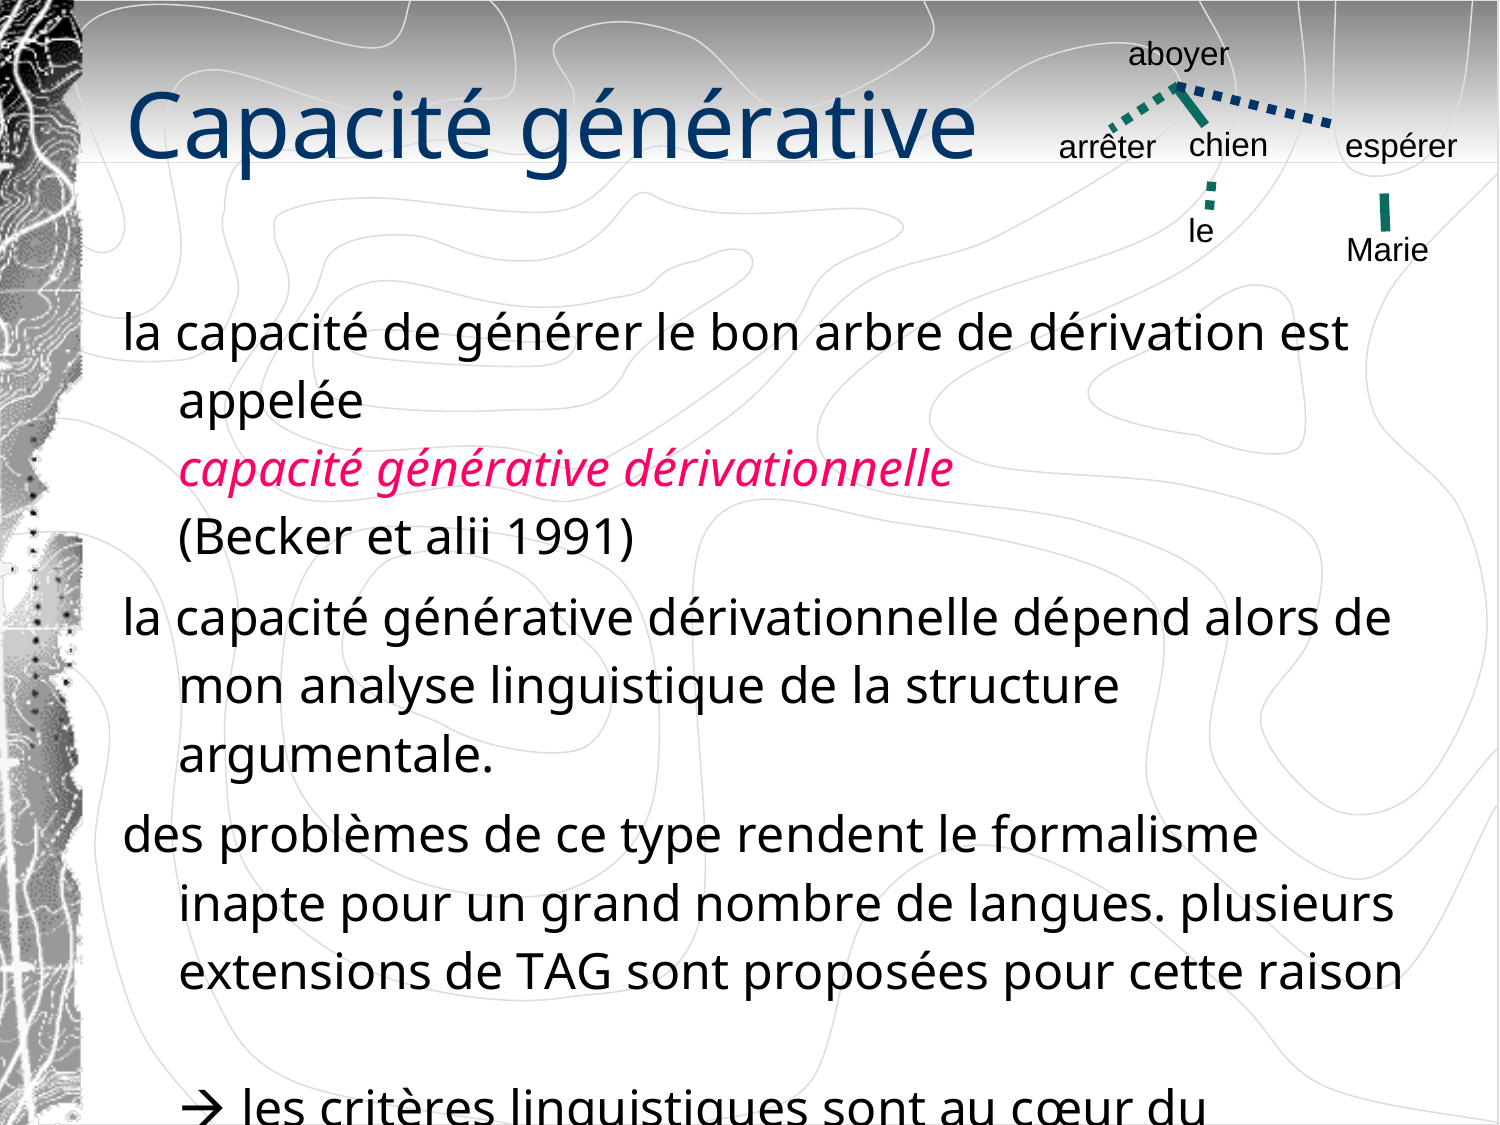

Capacité générative
aboyer
chien
espérer
arrêter
le
Marie
la capacité de générer le bon arbre de dérivation est appelée
capacité générative dérivationnelle
(Becker et alii 1991)
la capacité générative dérivationnelle dépend alors de mon analyse linguistique de la structure argumentale.
des problèmes de ce type rendent le formalisme inapte pour un grand nombre de langues. plusieurs extensions de TAG sont proposées pour cette raison
 les critères linguistiques sont au cœur du problème, car eux seuls permettent d’évaluer un formalisme.